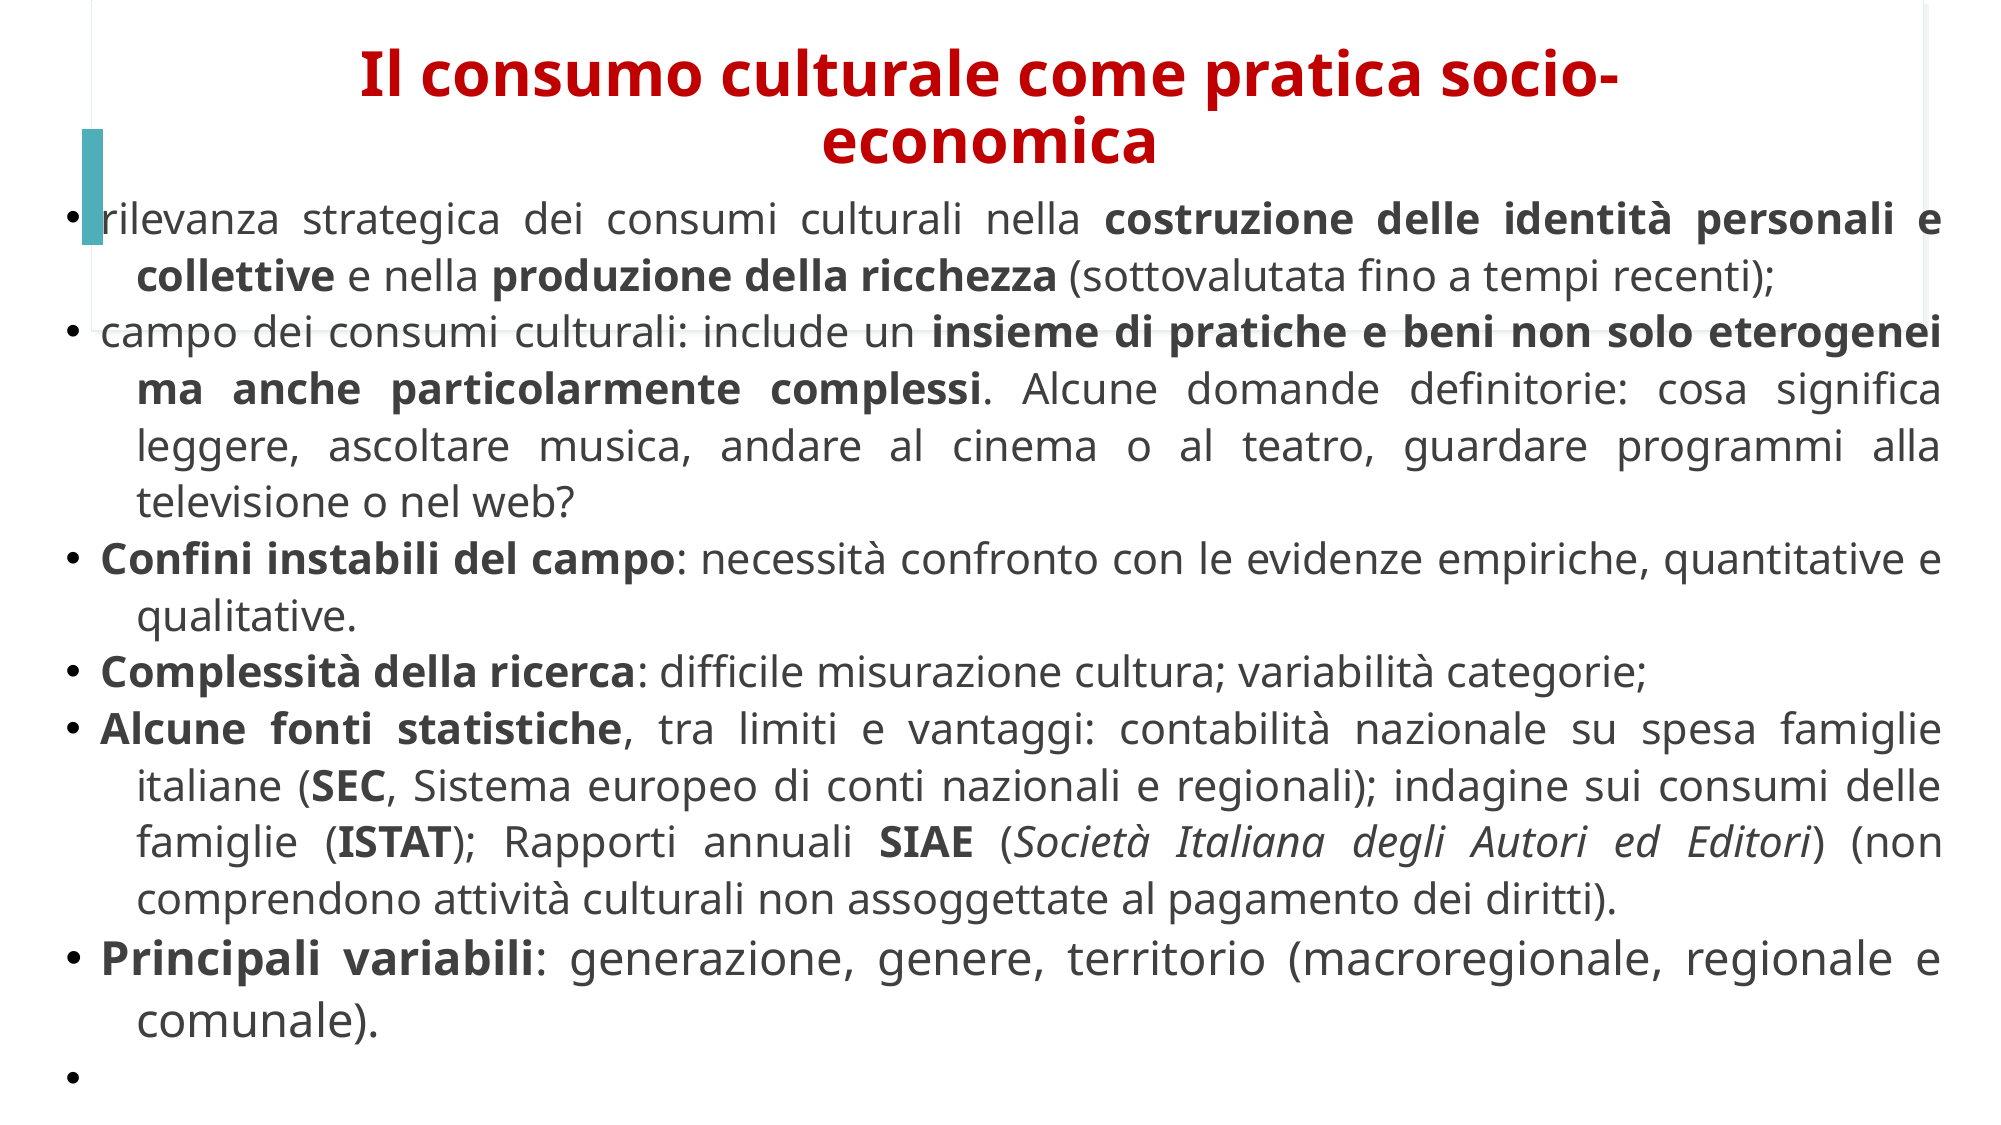

# Il consumo culturale come pratica socio-economica
rilevanza strategica dei consumi culturali nella costruzione delle identità personali e collettive e nella produzione della ricchezza (sottovalutata fino a tempi recenti);
campo dei consumi culturali: include un insieme di pratiche e beni non solo eterogenei ma anche particolarmente complessi. Alcune domande definitorie: cosa significa leggere, ascoltare musica, andare al cinema o al teatro, guardare programmi alla televisione o nel web?
Confini instabili del campo: necessità confronto con le evidenze empiriche, quantitative e qualitative.
Complessità della ricerca: difficile misurazione cultura; variabilità categorie;
Alcune fonti statistiche, tra limiti e vantaggi: contabilità nazionale su spesa famiglie italiane (SEC, Sistema europeo di conti nazionali e regionali); indagine sui consumi delle famiglie (ISTAT); Rapporti annuali SIAE (Società Italiana degli Autori ed Editori) (non comprendono attività culturali non assoggettate al pagamento dei diritti).
Principali variabili: generazione, genere, territorio (macroregionale, regionale e comunale).